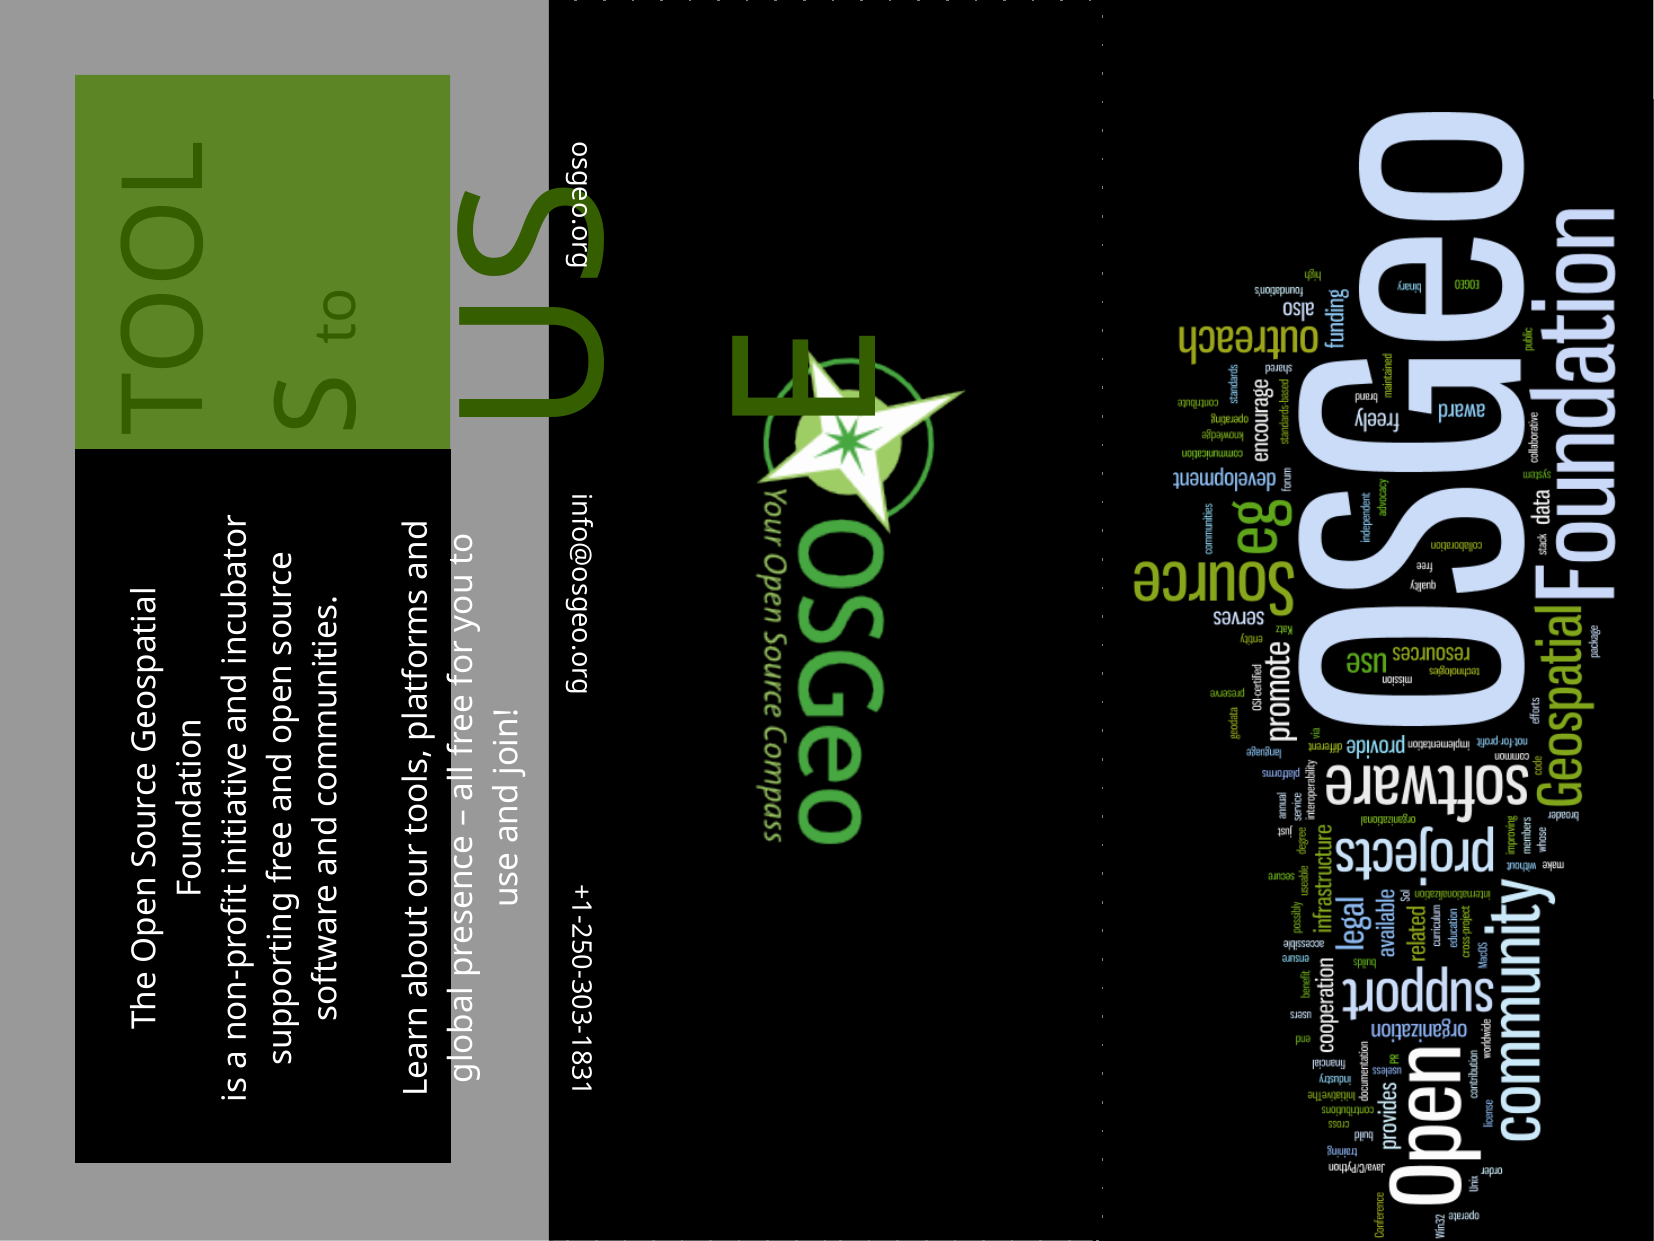

The Open Source Geospatial Foundation
is a non-profit initiative and incubator supporting free and open source software and communities.
Learn about our tools, platforms and global presence – all free for you to use and join!
TOOLS to
USE
osgeo.org info@osgeo.org +1-250-303-1831